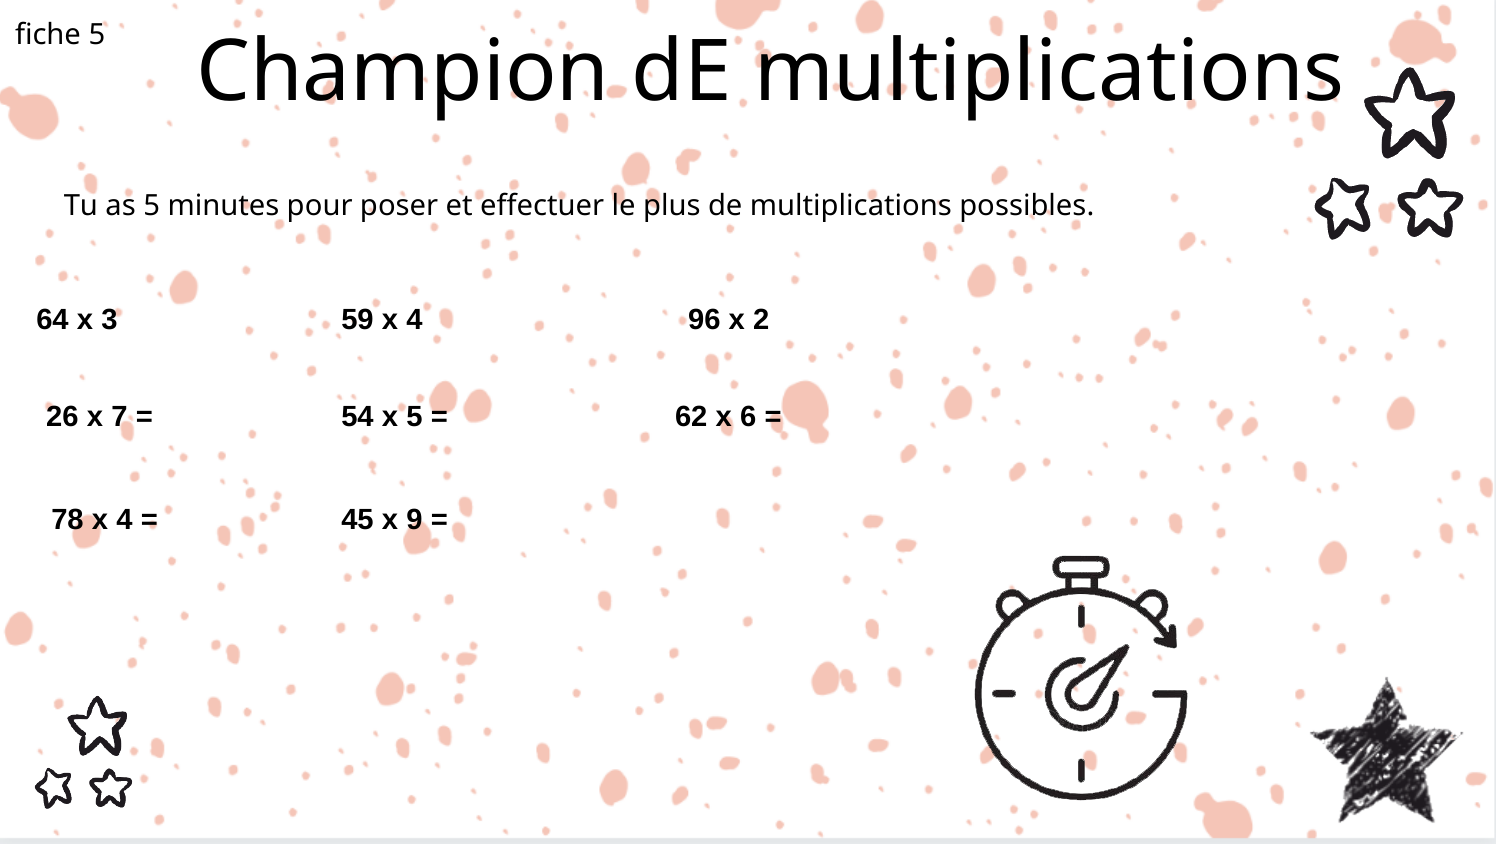

fiche 5
Champion dE multiplications
Tu as 5 minutes pour poser et effectuer le plus de multiplications possibles.
64 x 3
59 x 4
96 x 2
26 x 7 =
54 x 5 =
62 x 6 =
78 x 4 =
45 x 9 =